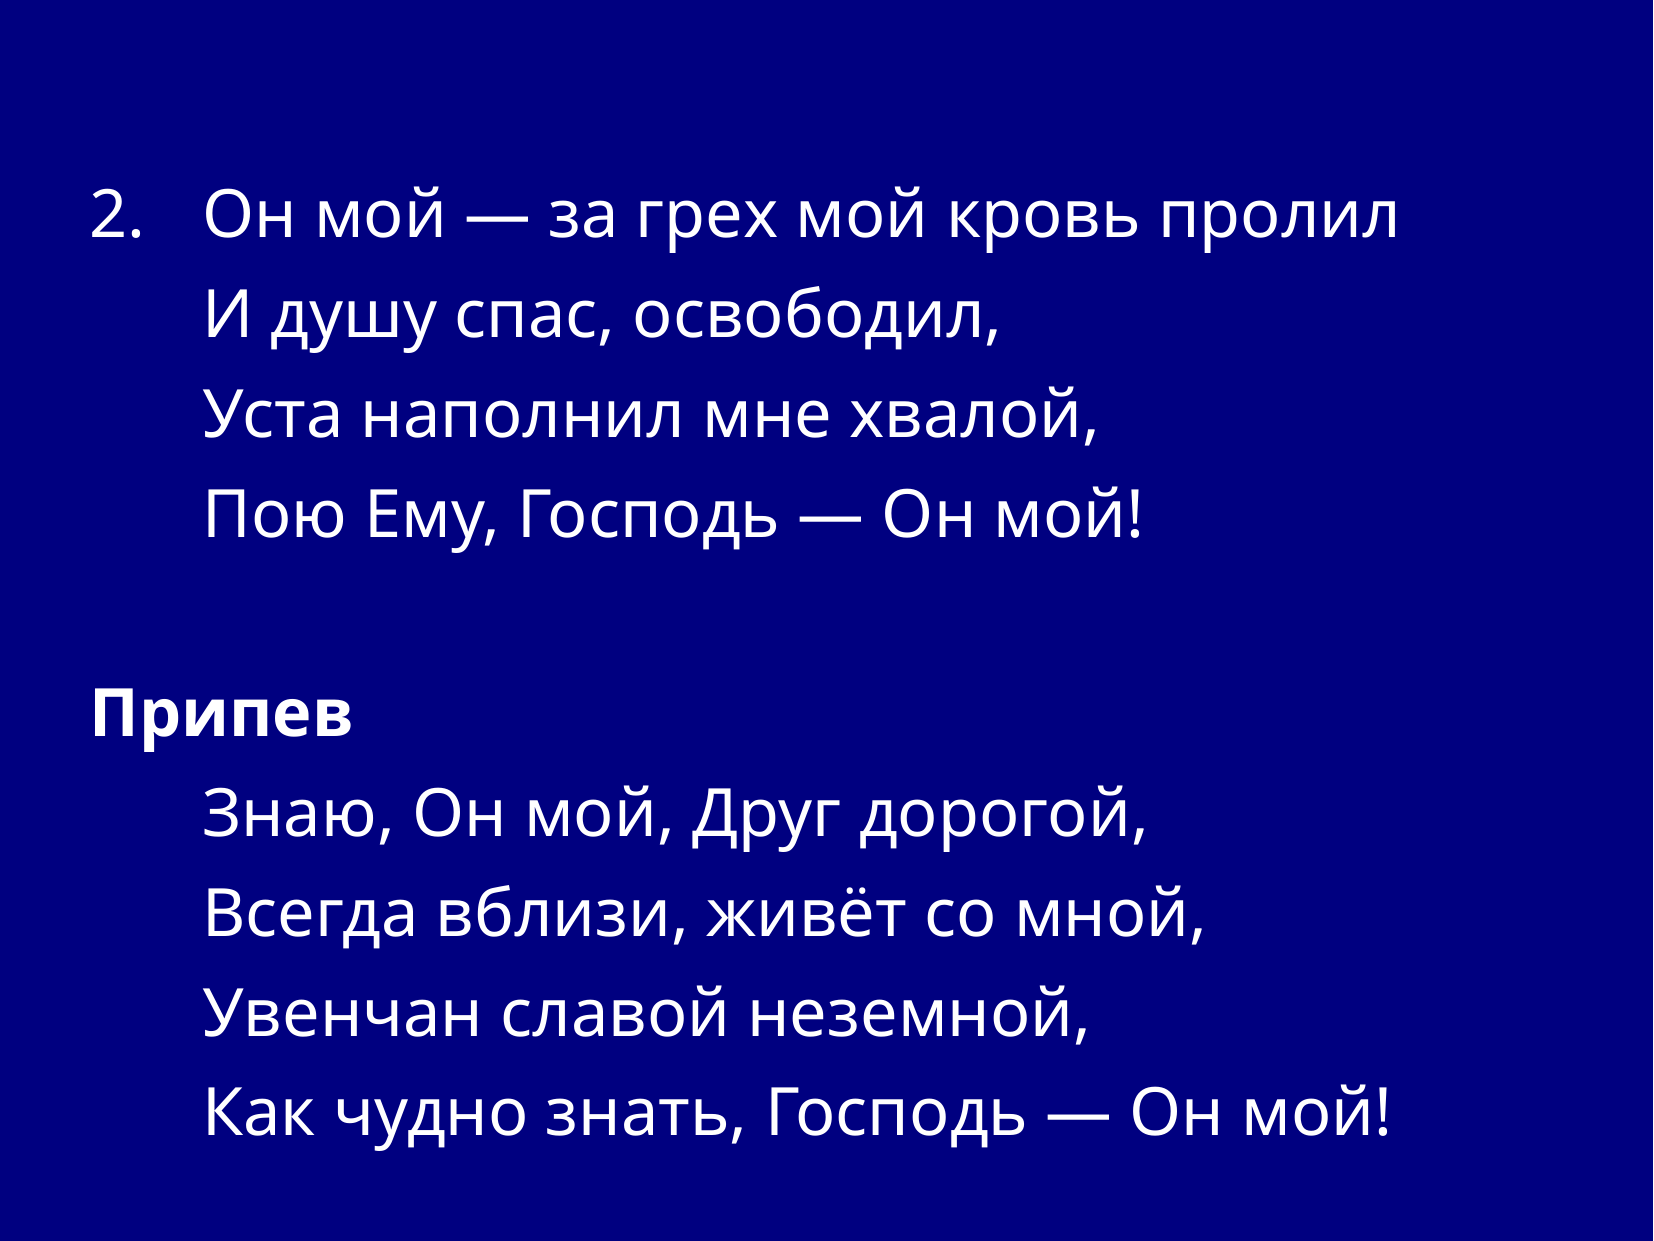

2.	Он мой — за грех мой кровь пролил
	И душу спас, освободил,
	Уста наполнил мне хвалой,
	Пою Ему, Господь — Он мой!
Припев
	Знаю, Он мой, Друг дорогой,
	Всегда вблизи, живёт со мной,
	Увенчан славой неземной,
	Как чудно знать, Господь — Он мой!